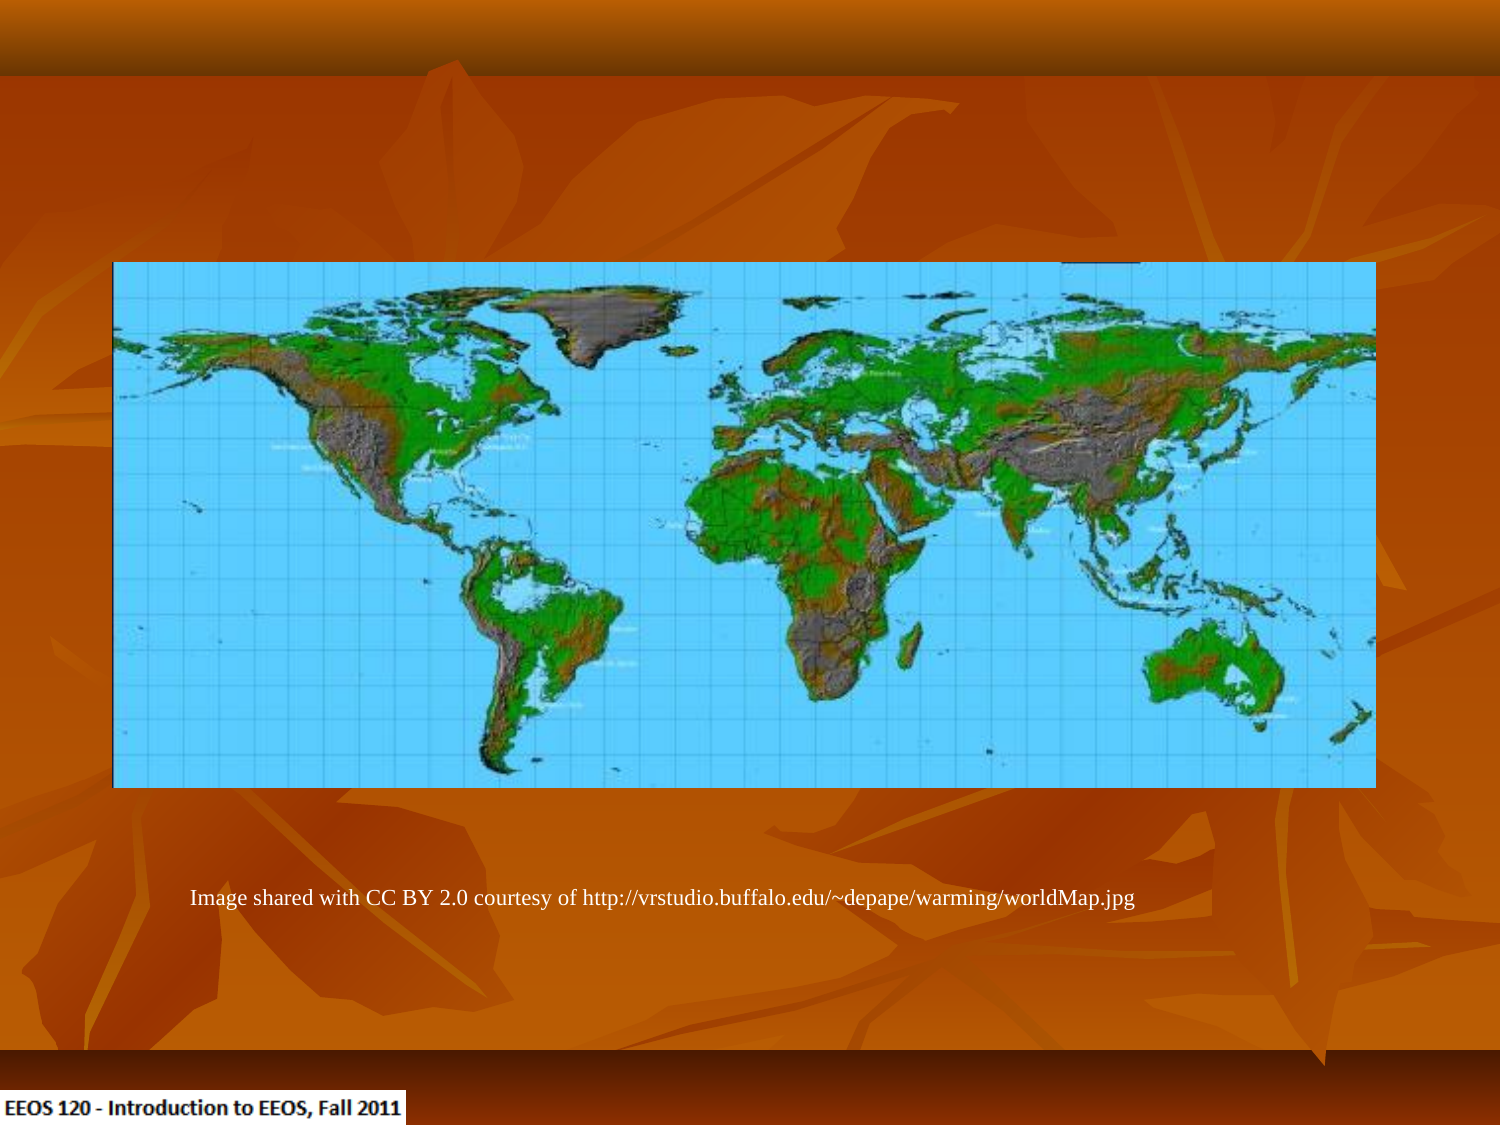

#
Image shared with CC BY 2.0 courtesy of http://vrstudio.buffalo.edu/~depape/warming/worldMap.jpg